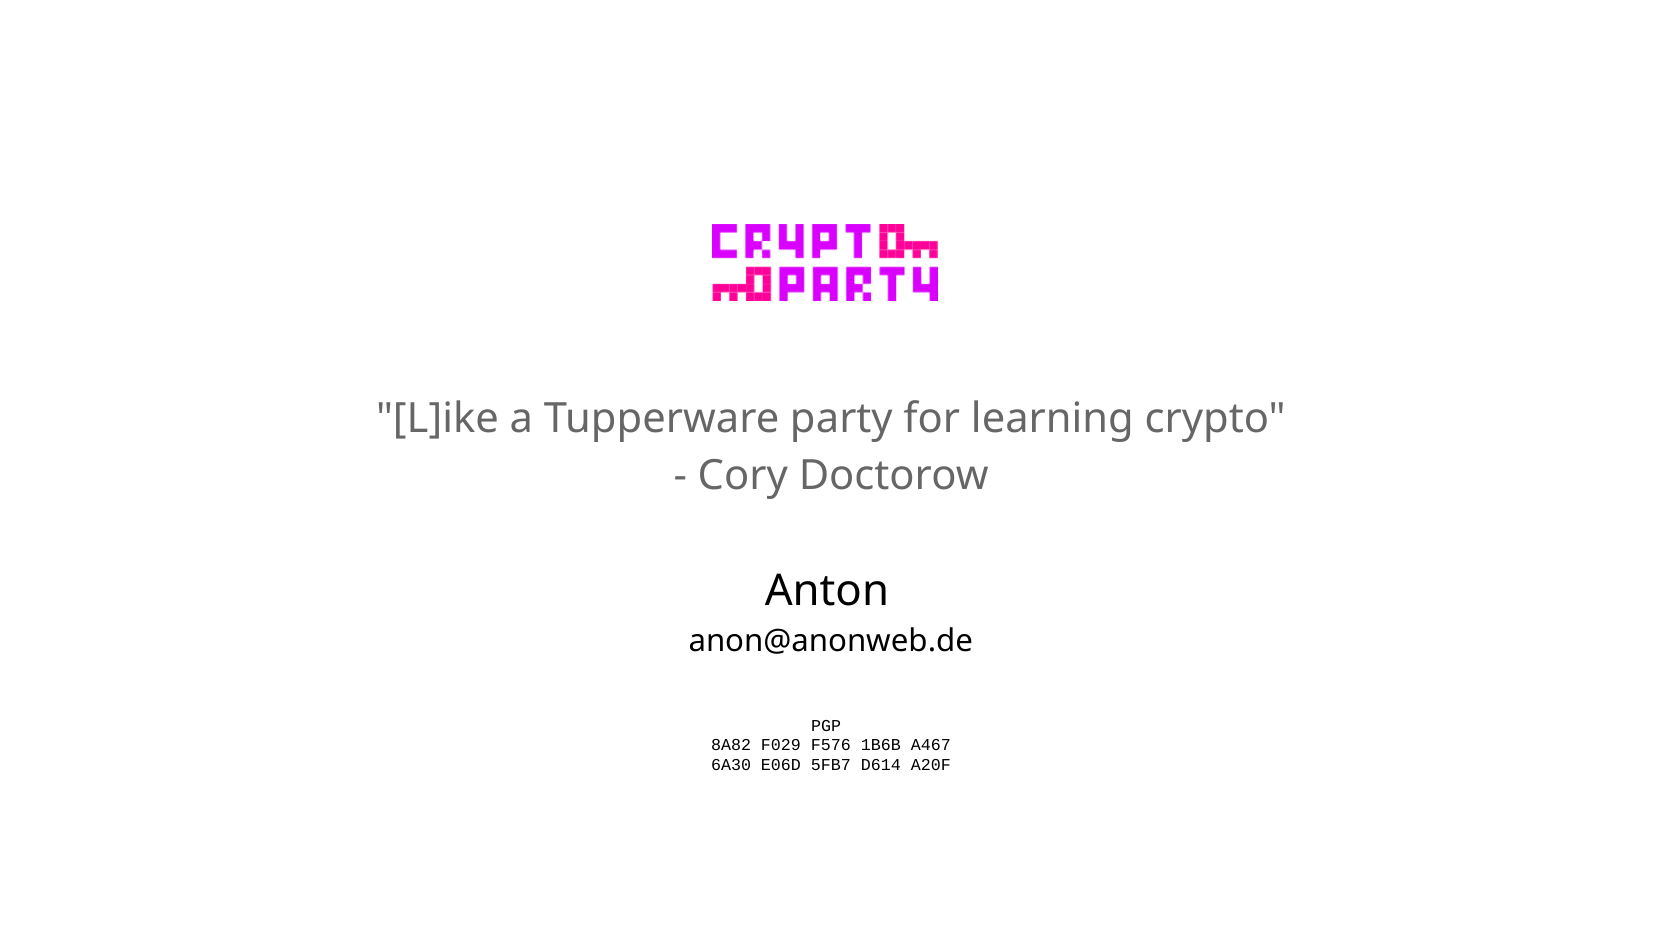

# "[L]ike a Tupperware party for learning crypto"
- Cory Doctorow
Anton
anon@anonweb.de
PGP
8A82 F029 F576 1B6B A467
6A30 E06D 5FB7 D614 A20F